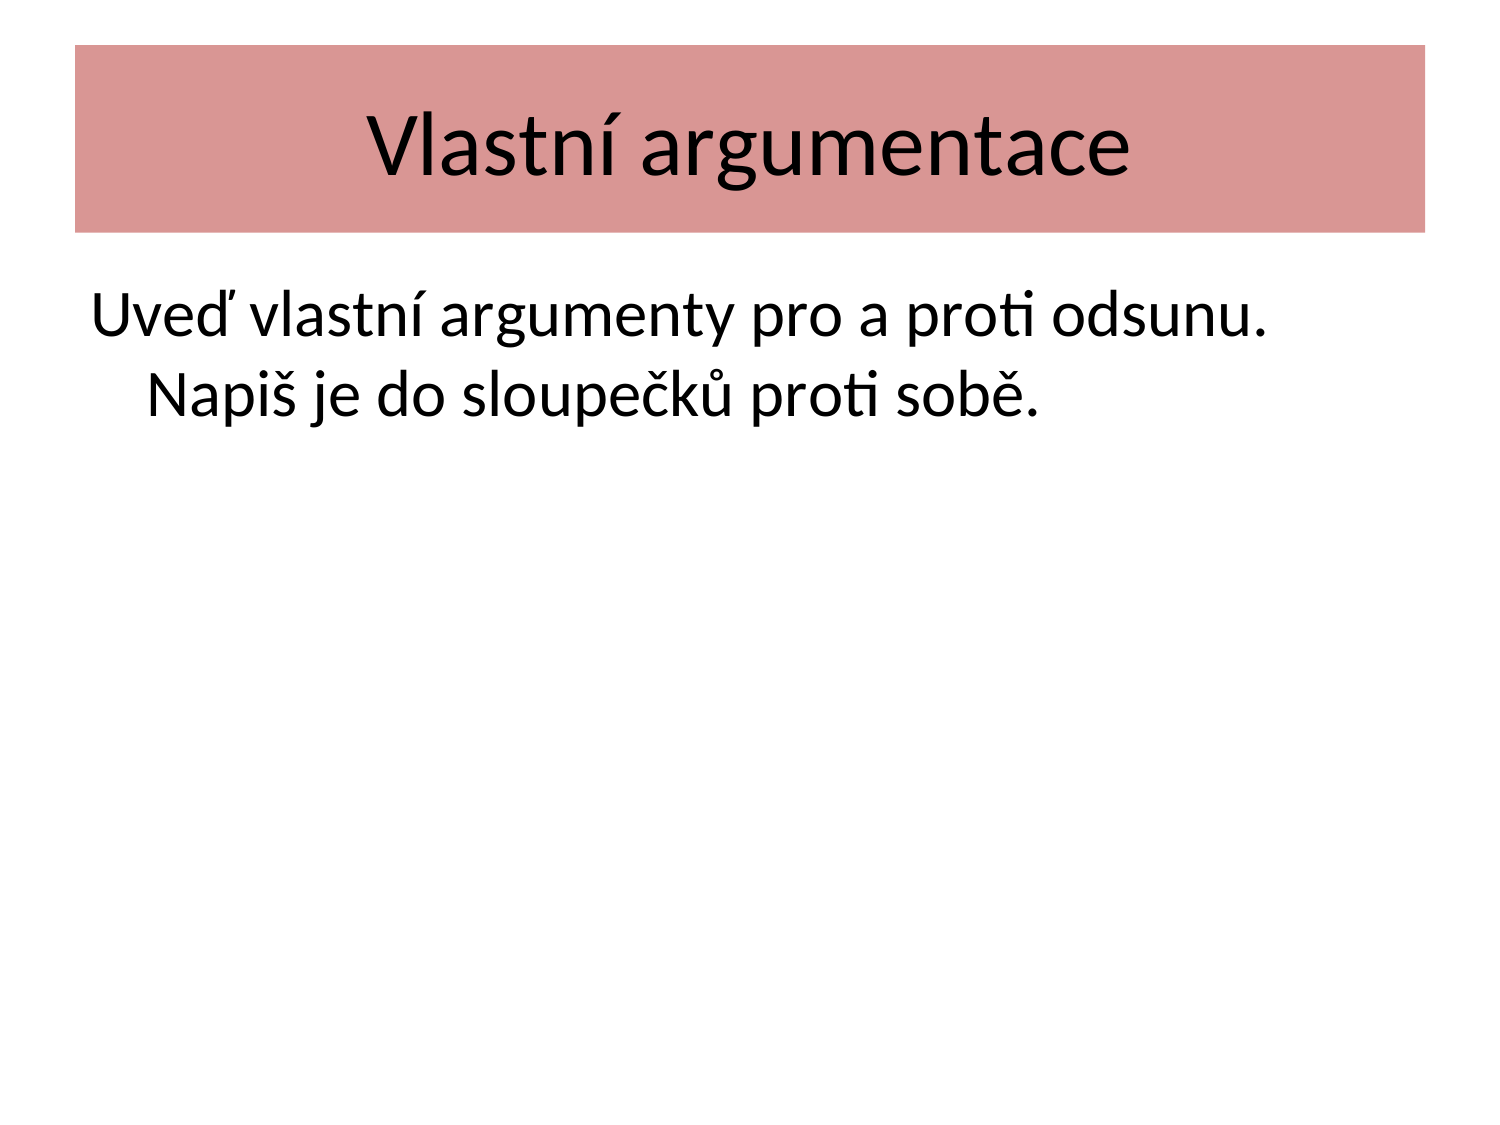

# Vlastní argumentace
Uveď vlastní argumenty pro a proti odsunu. Napiš je do sloupečků proti sobě.